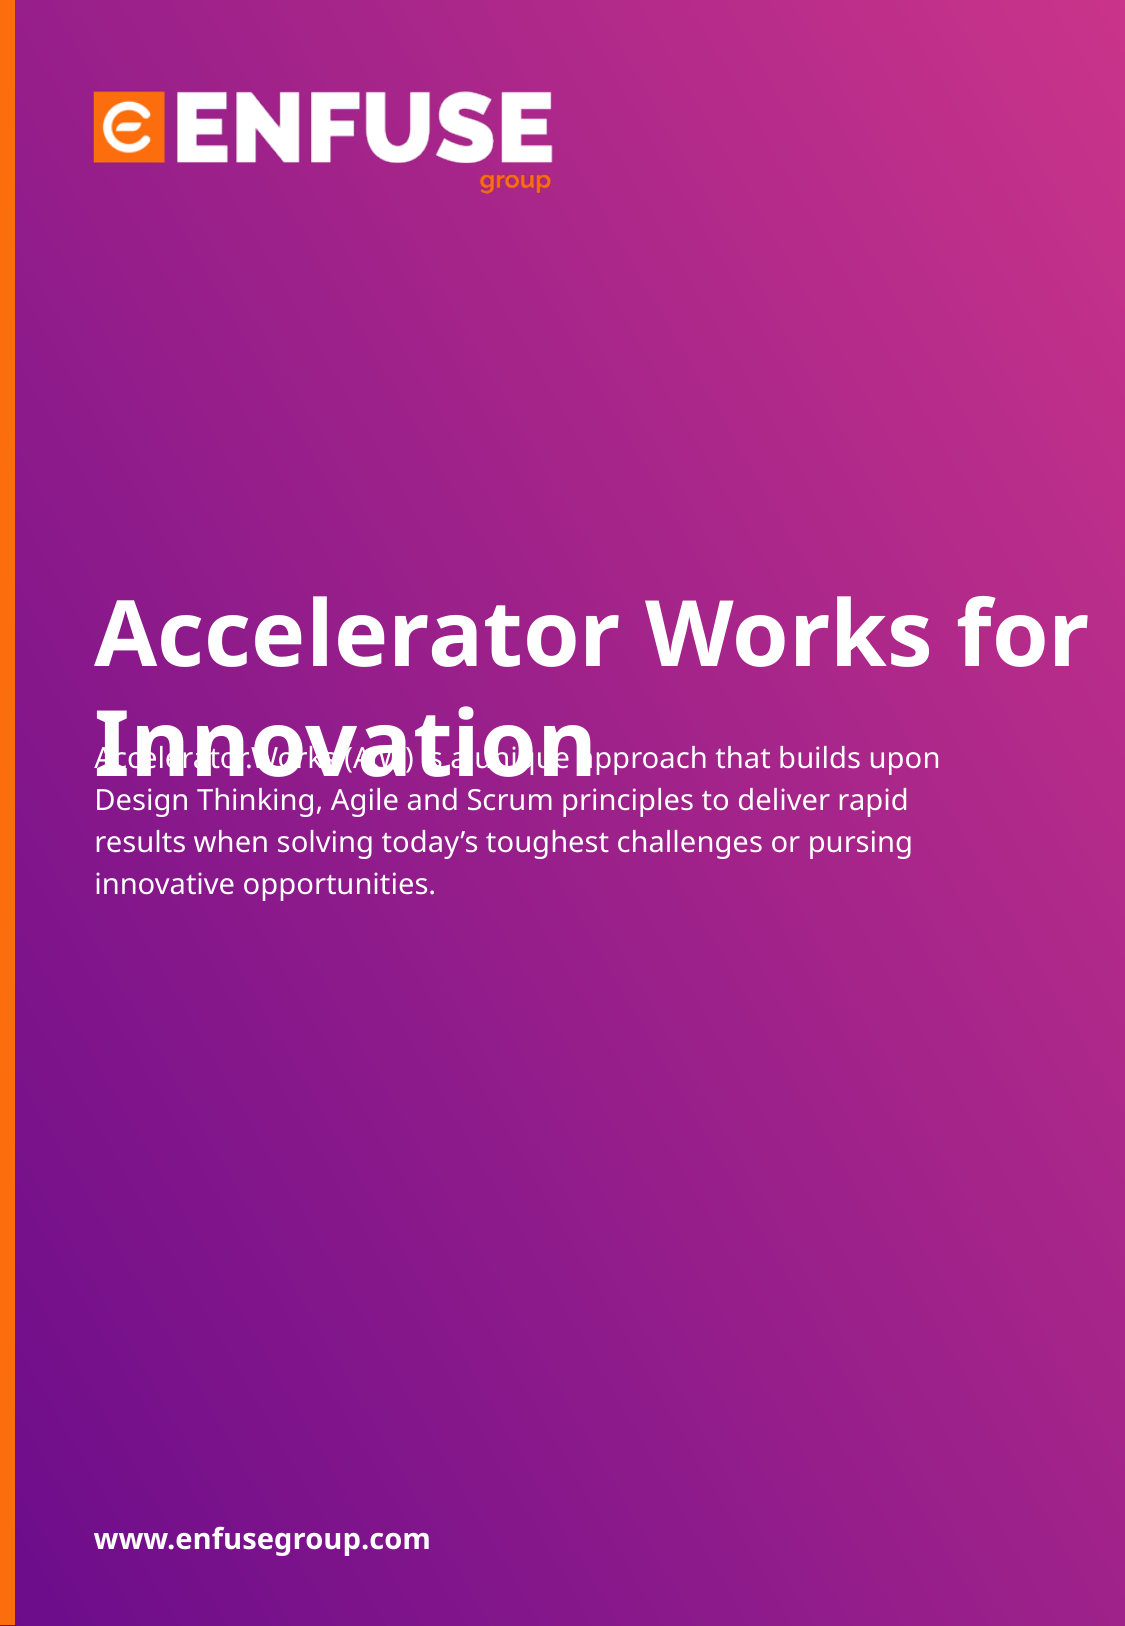

Accelerator Works for Innovation
Accelerator.Works (A.W) is a unique approach that builds upon Design Thinking, Agile and Scrum principles to deliver rapid results when solving today’s toughest challenges or pursing innovative opportunities.